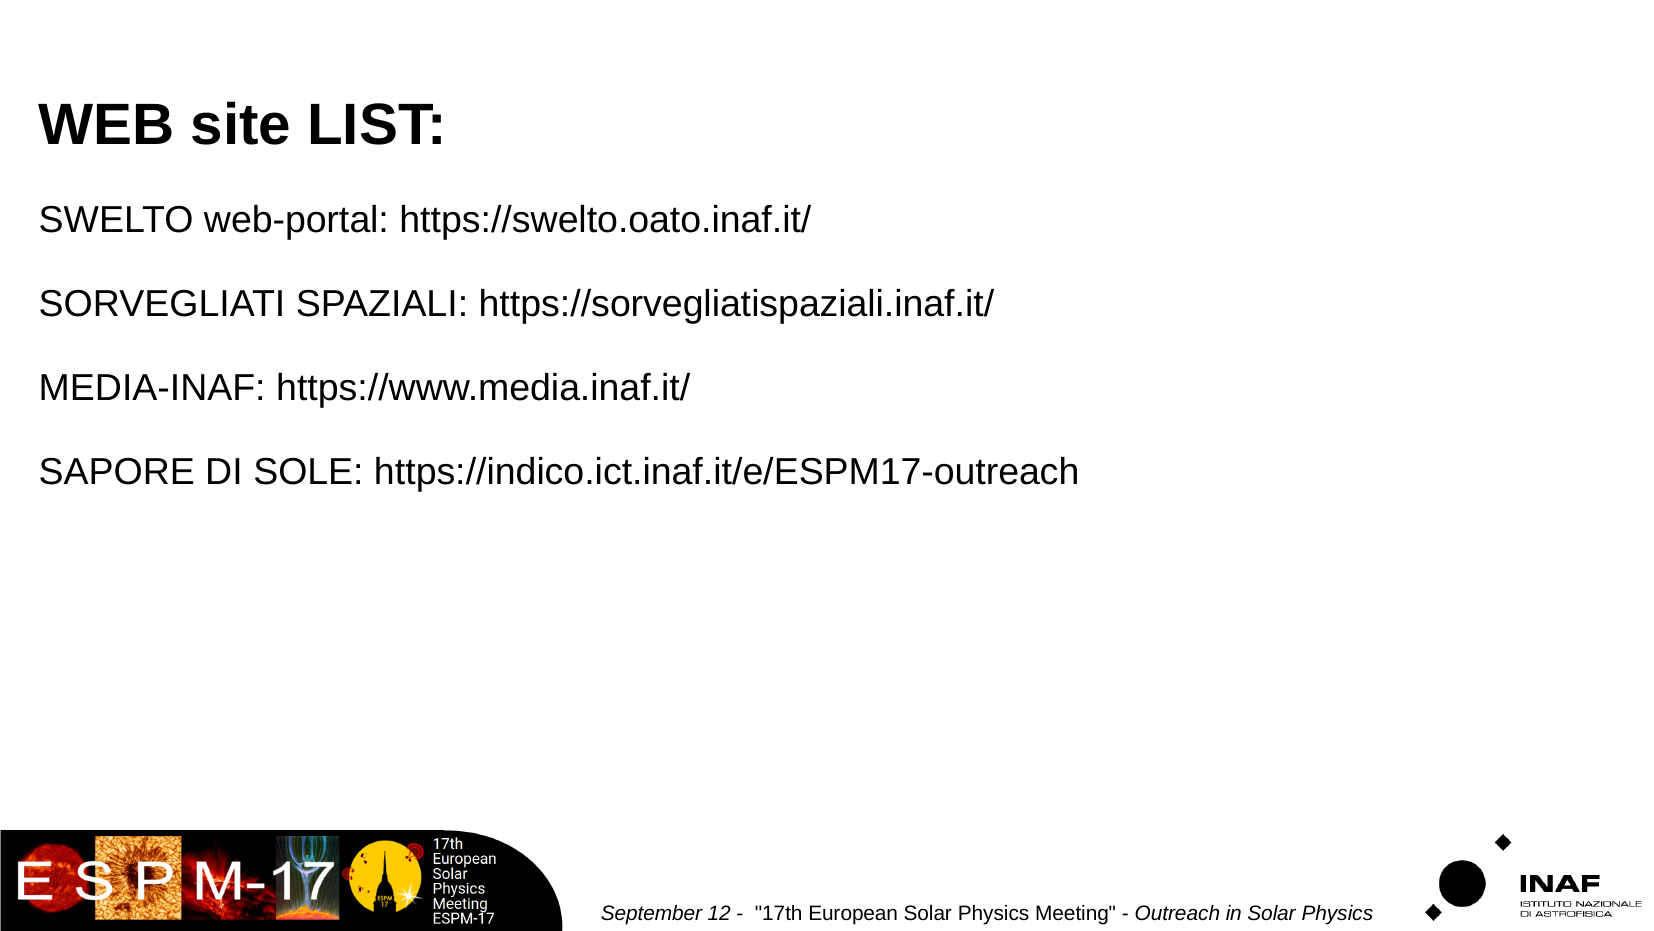

WEB site LIST:
SWELTO web-portal: https://swelto.oato.inaf.it/
SORVEGLIATI SPAZIALI: https://sorvegliatispaziali.inaf.it/
MEDIA-INAF: https://www.media.inaf.it/
SAPORE DI SOLE: https://indico.ict.inaf.it/e/ESPM17-outreach
September 12 - "17th European Solar Physics Meeting" - Outreach in Solar Physics